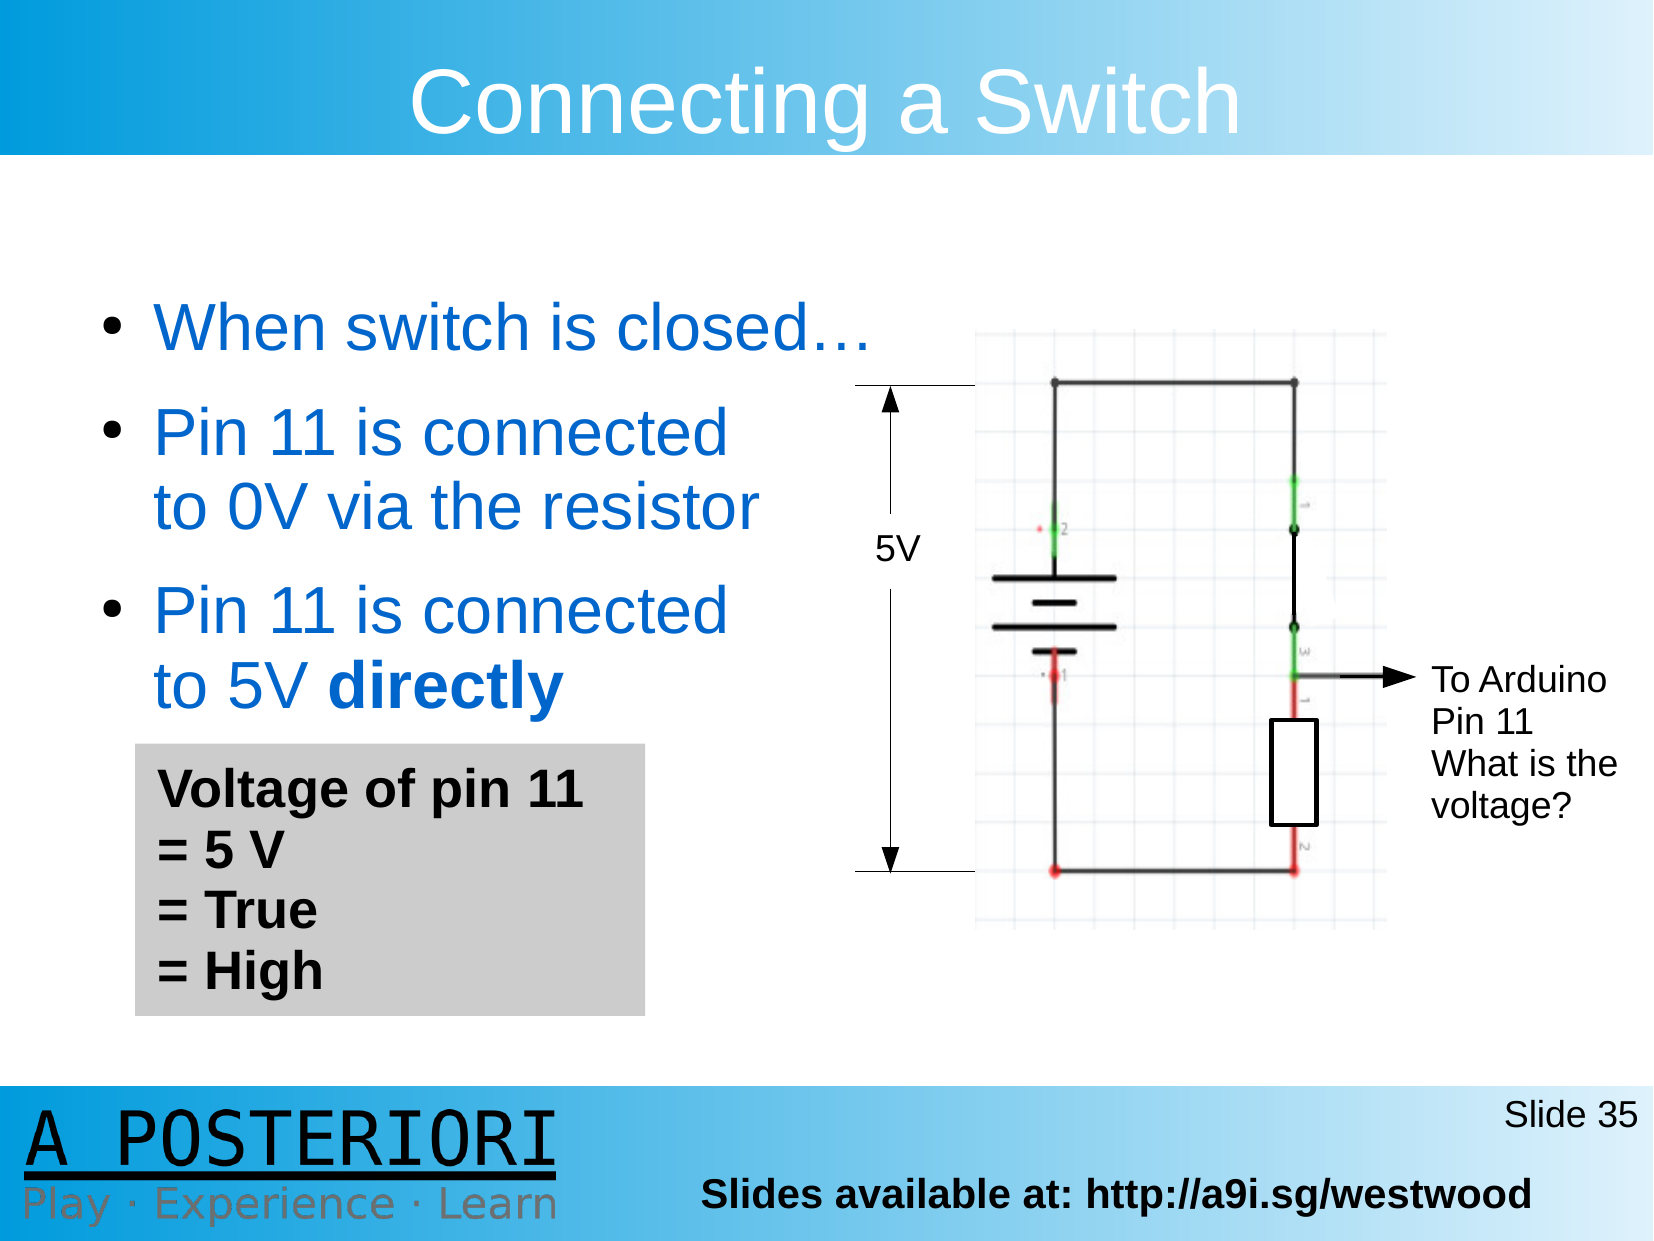

# Connecting a Switch
When switch is closed…
Pin 11 is connected
to 0V via the resistor
Pin 11 is connected
to 5V directly
5V
To Arduino
Pin 11
What is the voltage?
Voltage of pin 11
= 5 V
= True
= High